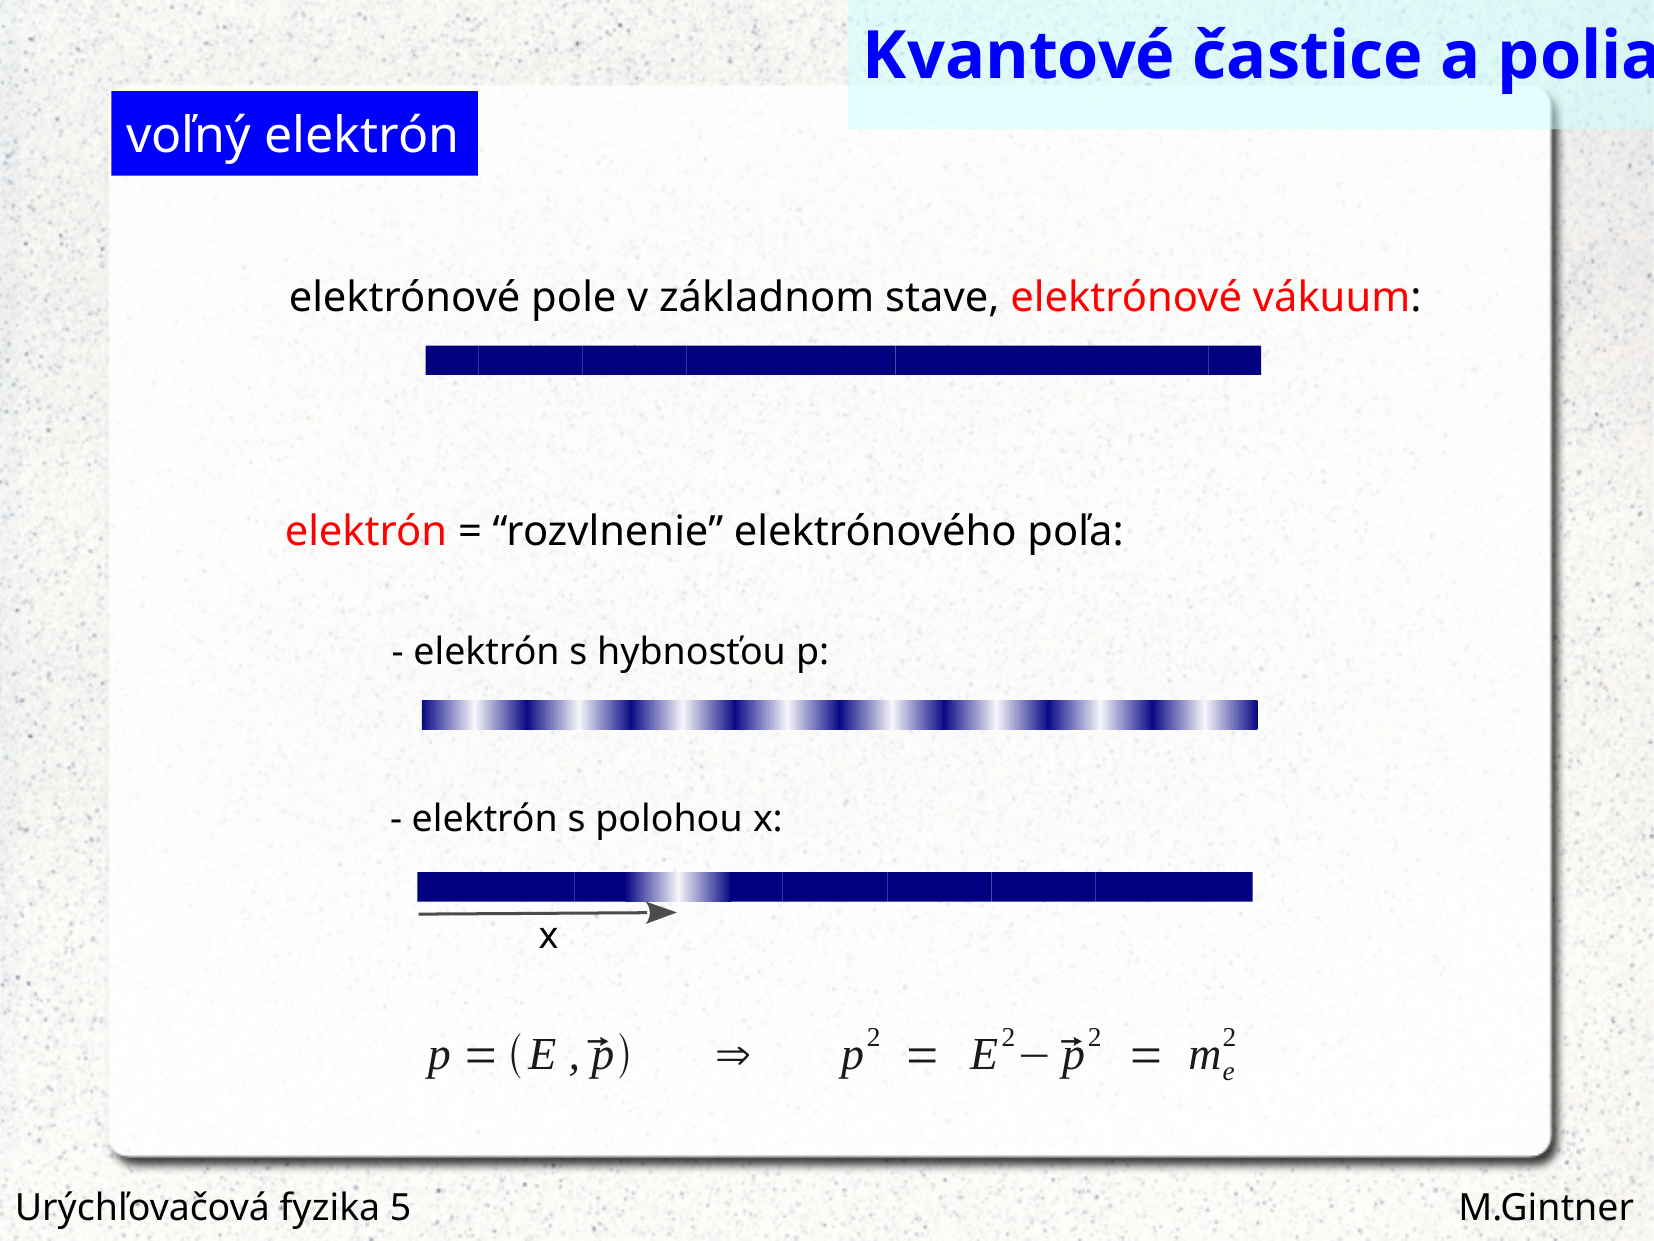

Kvantové častice a polia
voľný elektrón
elektrónové pole v základnom stave, elektrónové vákuum:
elektrón = “rozvlnenie” elektrónového poľa:
- elektrón s hybnosťou p:
- elektrón s polohou x:
x
Urýchľovačová fyzika 5
M.Gintner